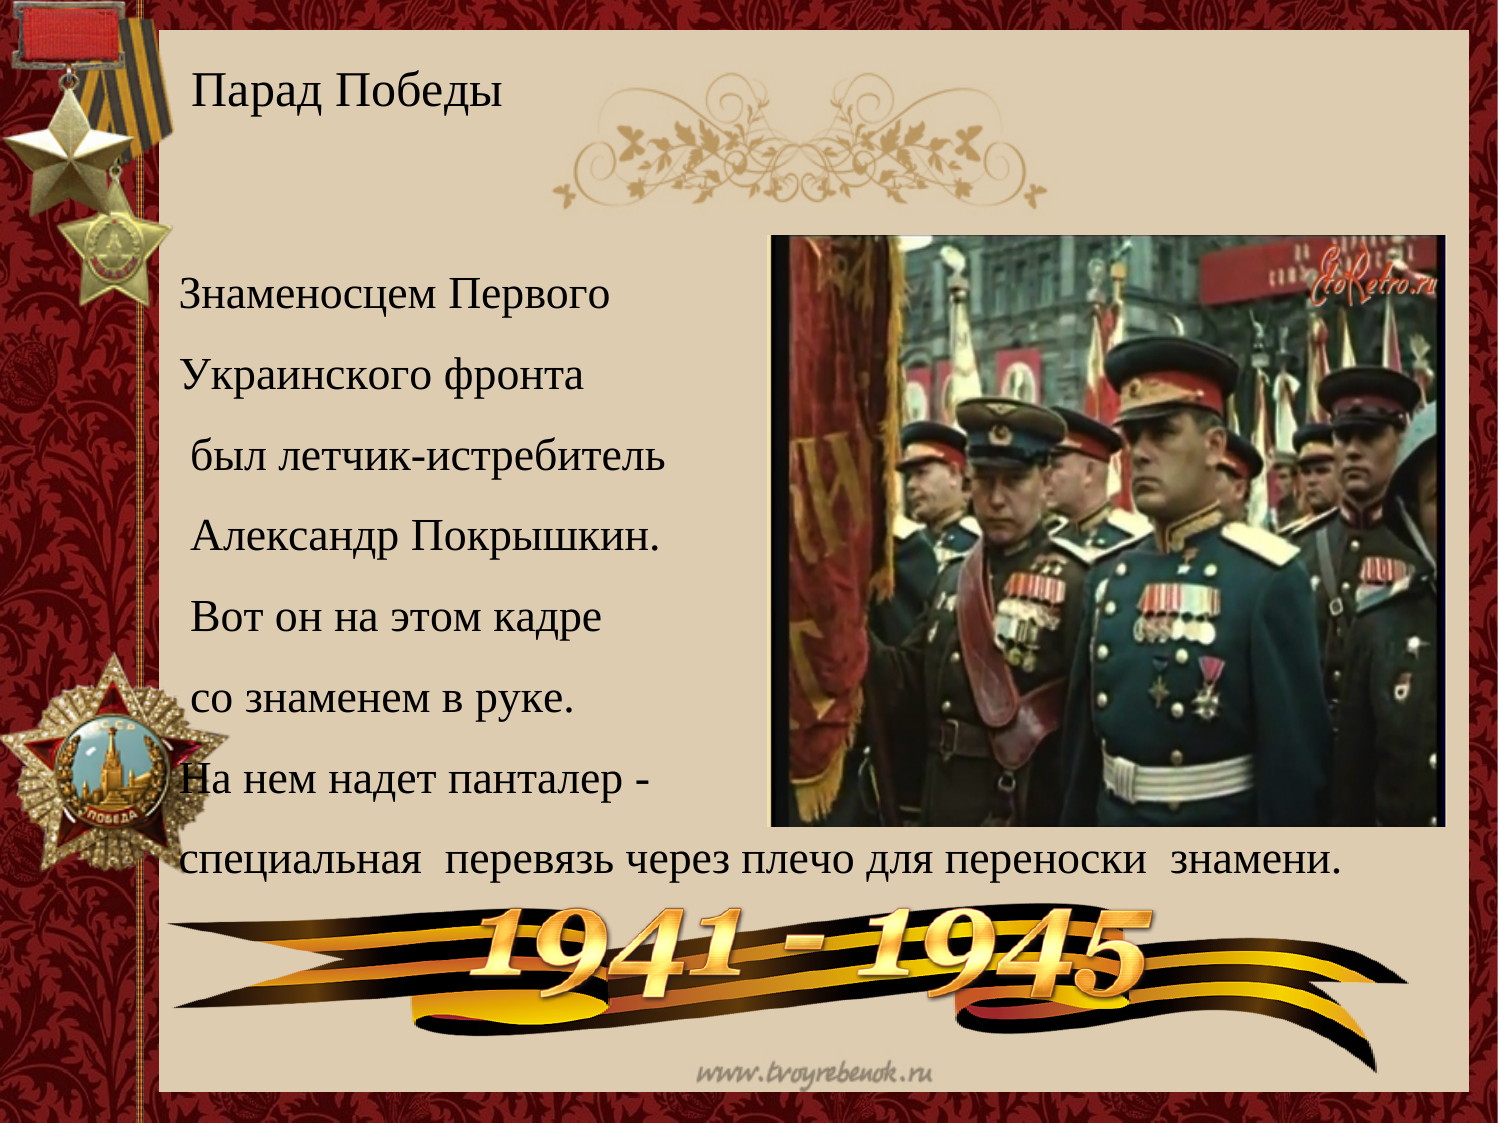

Парад Победы
# Знаменосцем Первого
Украинского фронта
 был летчик-истребитель
 Александр Покрышкин.
 Вот он на этом кадре
 со знаменем в руке.
На нем надет панталер -
специальная перевязь через плечо для переноски знамени.